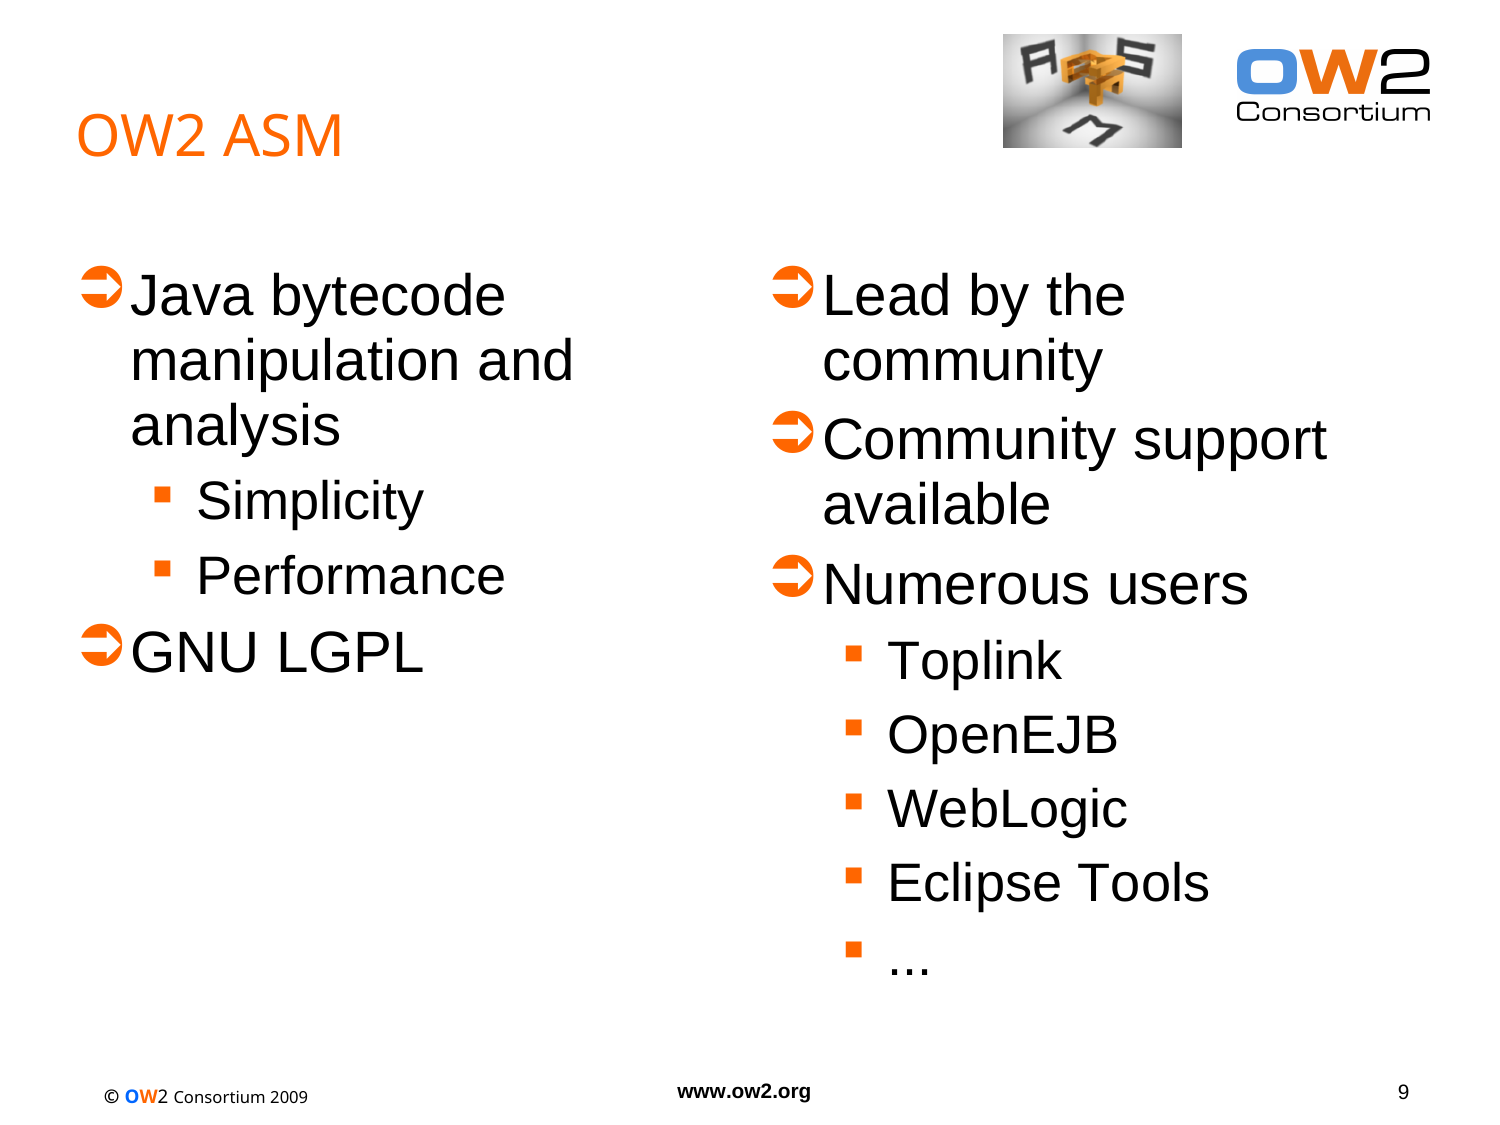

# OW2 ASM
Java bytecode manipulation and analysis
Simplicity
Performance
GNU LGPL
Lead by the community
Community support available
Numerous users
Toplink
OpenEJB
WebLogic
Eclipse Tools
...
9